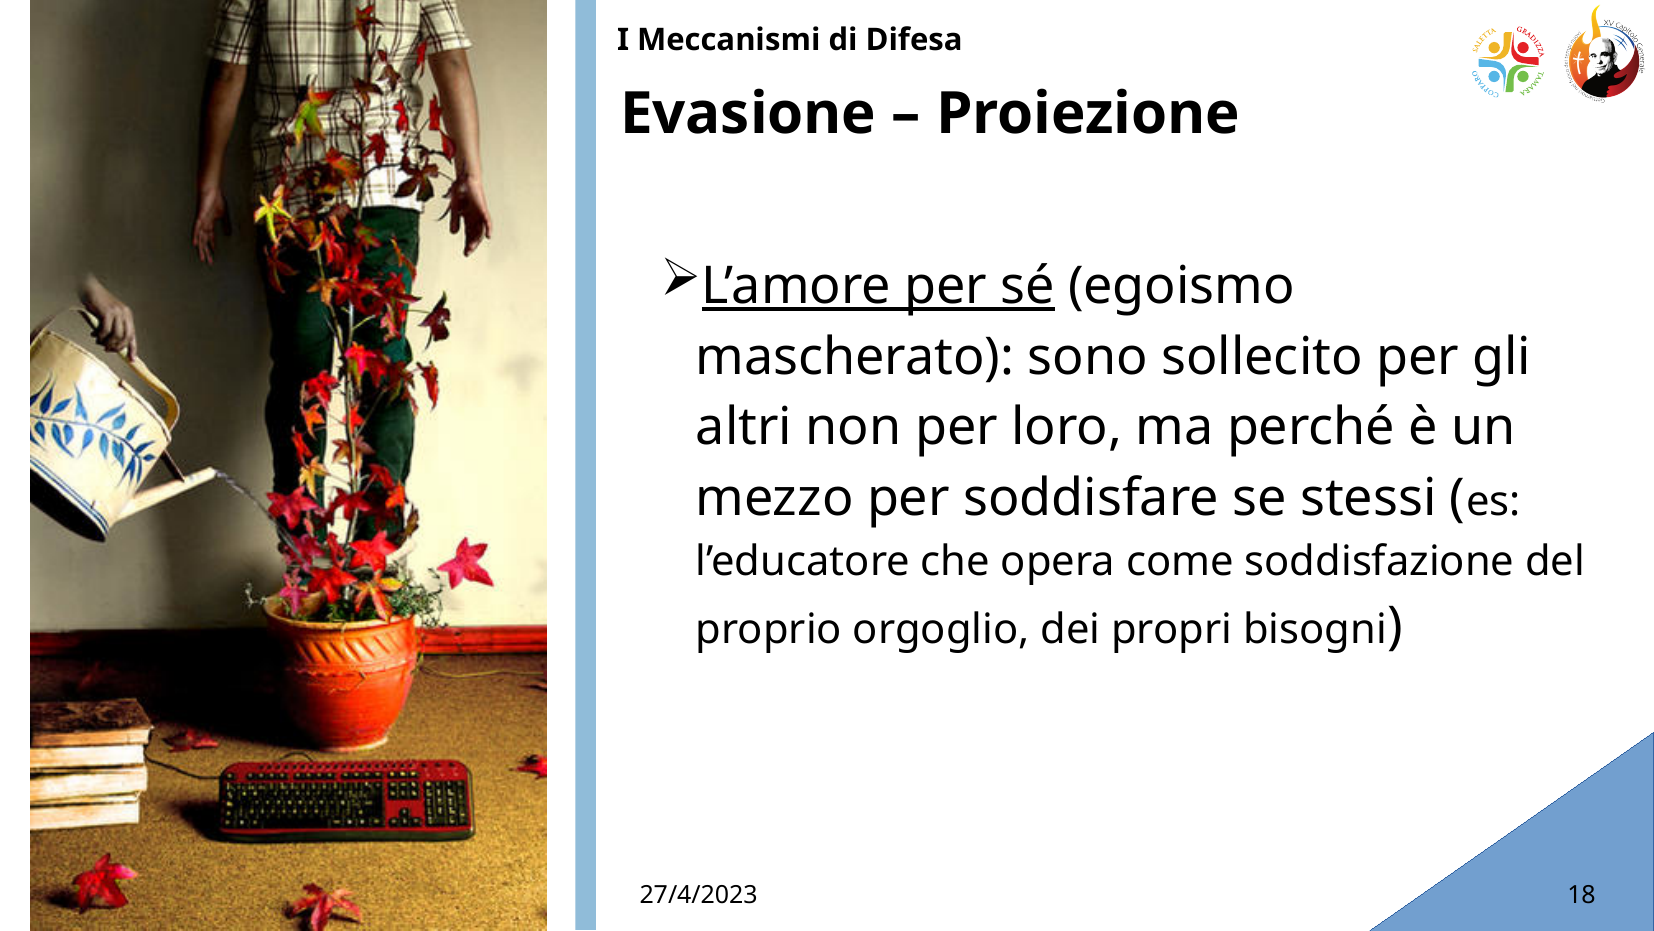

I Meccanismi di Difesa
Evasione – Proiezione
# L’amore per sé (egoismo mascherato): sono sollecito per gli altri non per loro, ma perché è un mezzo per soddisfare se stessi (es: l’educatore che opera come soddisfazione del proprio orgoglio, dei propri bisogni)